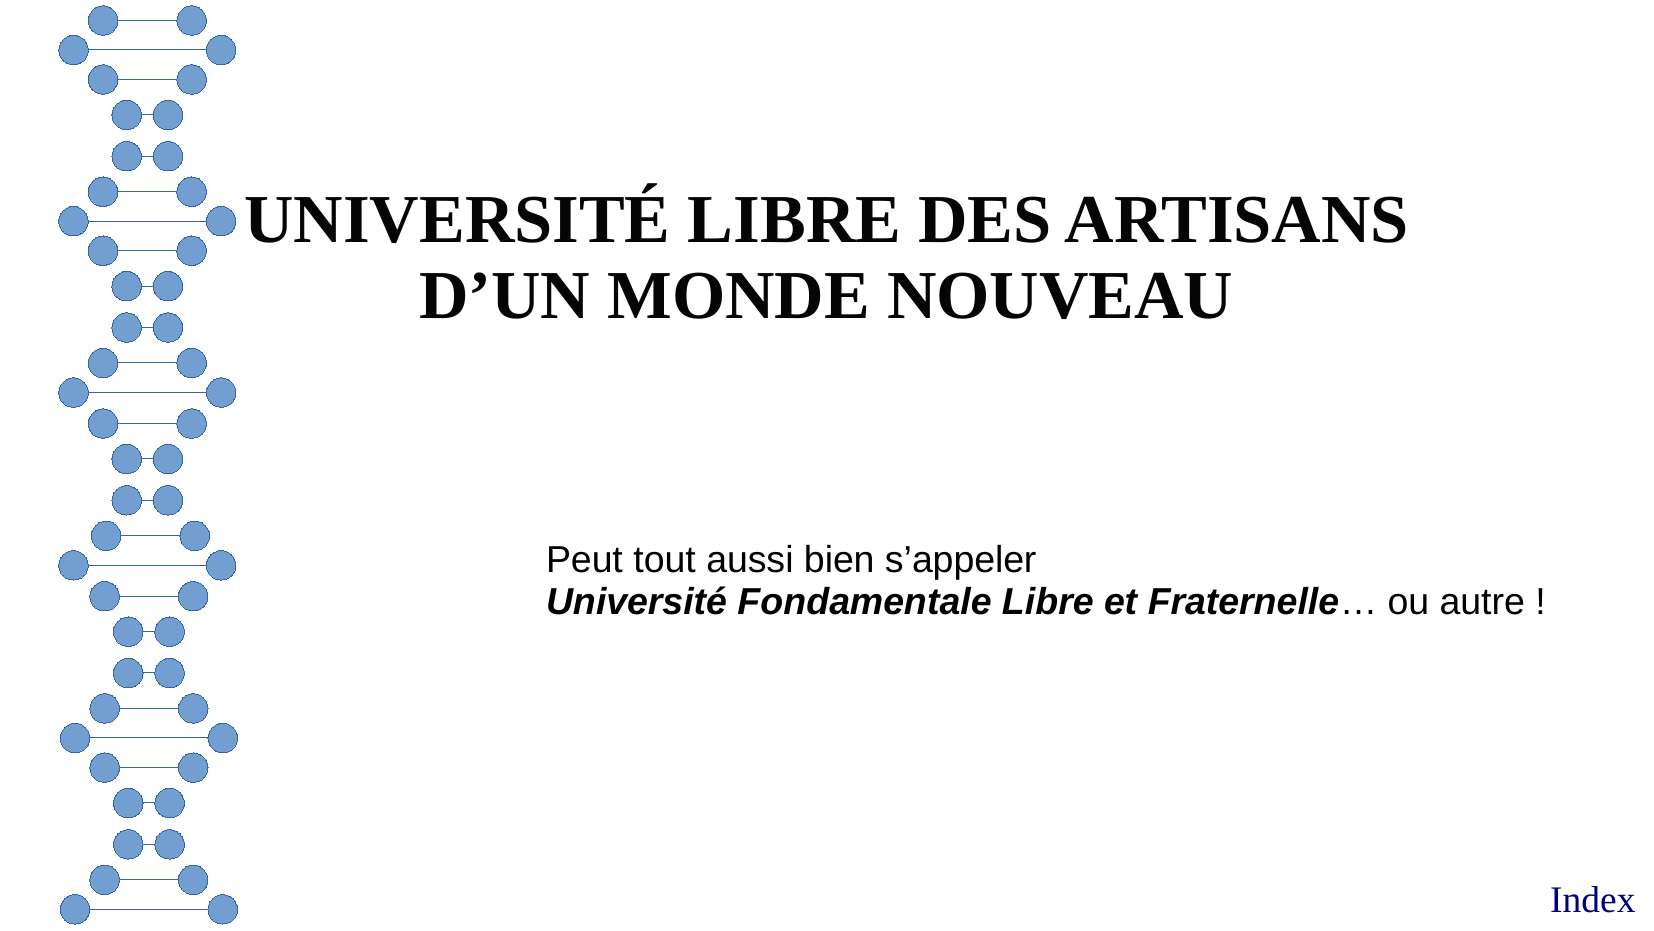

# Université Libre des Artisans d’un Monde Nouveau
Peut tout aussi bien s’appeler
Université Fondamentale Libre et Fraternelle… ou autre !